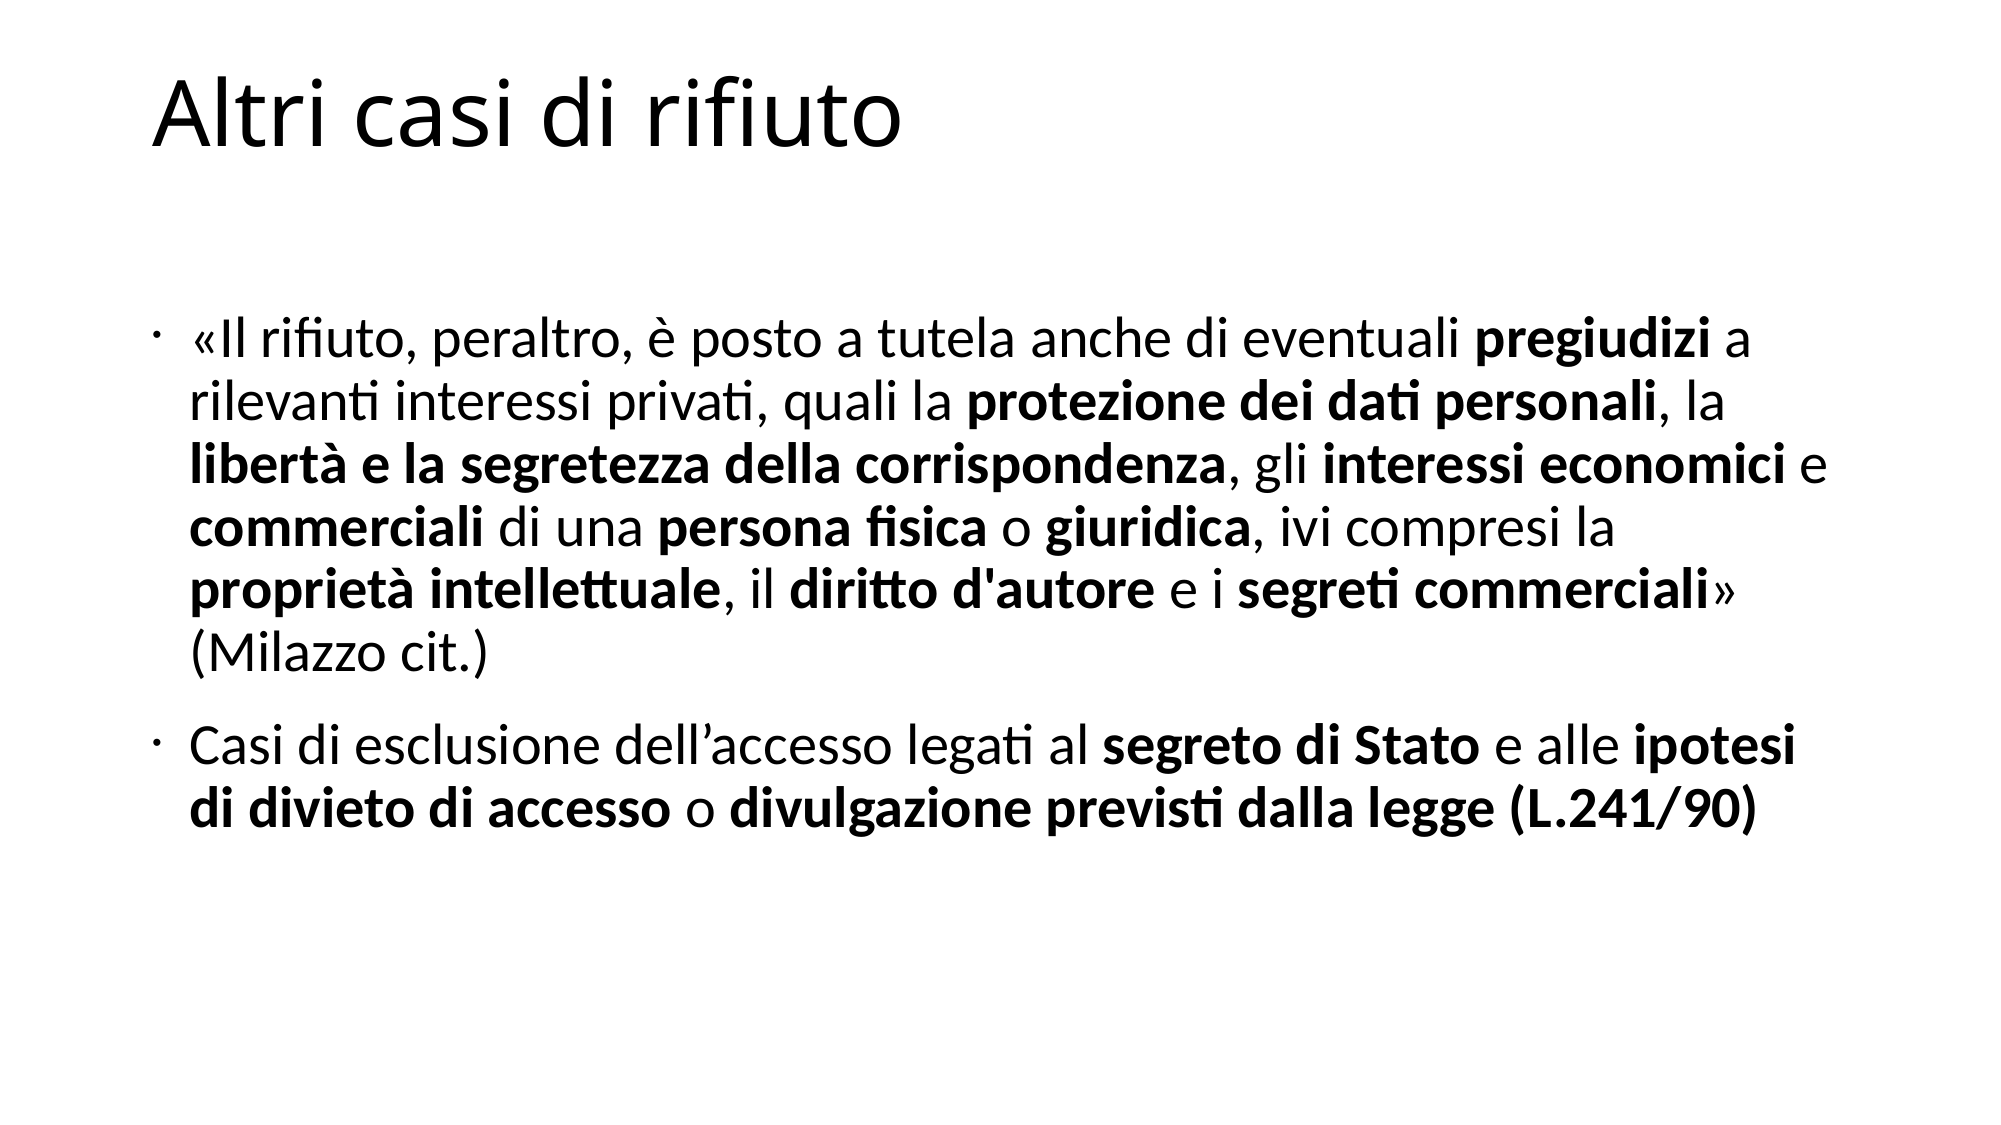

# Altri casi di rifiuto
«Il rifiuto, peraltro, è posto a tutela anche di eventuali pregiudizi a rilevanti interessi privati, quali la protezione dei dati personali, la libertà e la segretezza della corrispondenza, gli interessi economici e commerciali di una persona fisica o giuridica, ivi compresi la proprietà intellettuale, il diritto d'autore e i segreti commerciali» (Milazzo cit.)
Casi di esclusione dell’accesso legati al segreto di Stato e alle ipotesi di divieto di accesso o divulgazione previsti dalla legge (L.241/90)